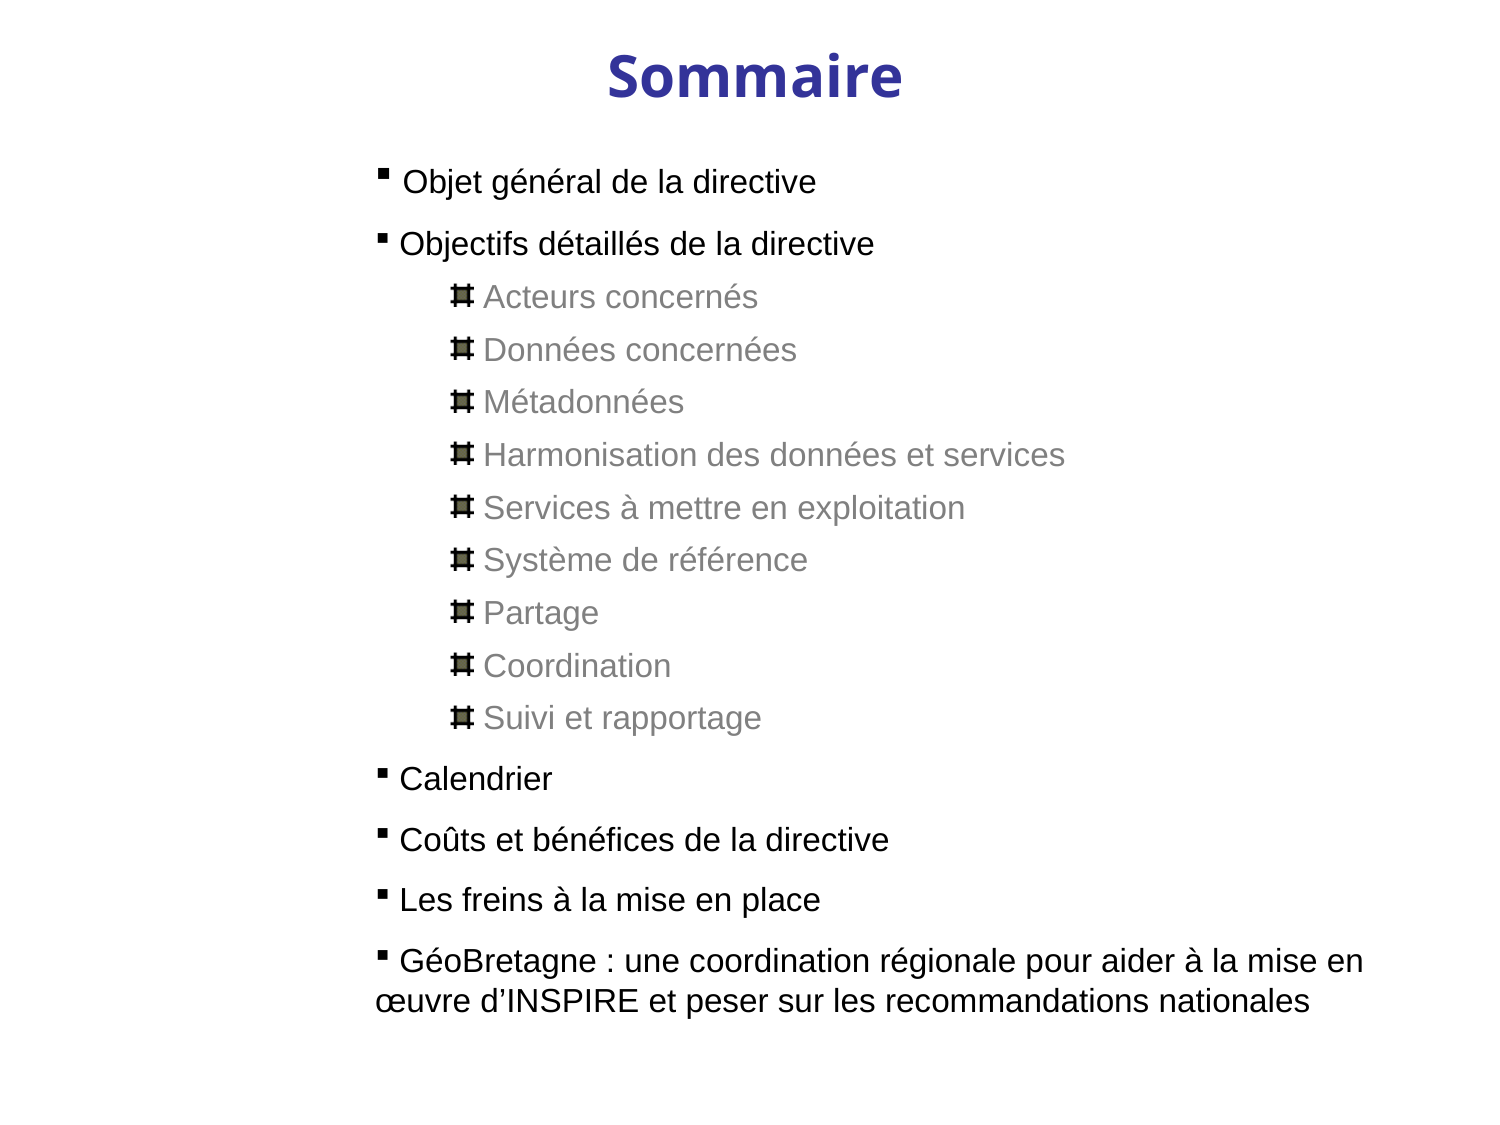

Sommaire
 Objet général de la directive
 Objectifs détaillés de la directive
 Acteurs concernés
 Données concernées
 Métadonnées
 Harmonisation des données et services
 Services à mettre en exploitation
 Système de référence
 Partage
 Coordination
 Suivi et rapportage
 Calendrier
 Coûts et bénéfices de la directive
 Les freins à la mise en place
 GéoBretagne : une coordination régionale pour aider à la mise en œuvre d’INSPIRE et peser sur les recommandations nationales